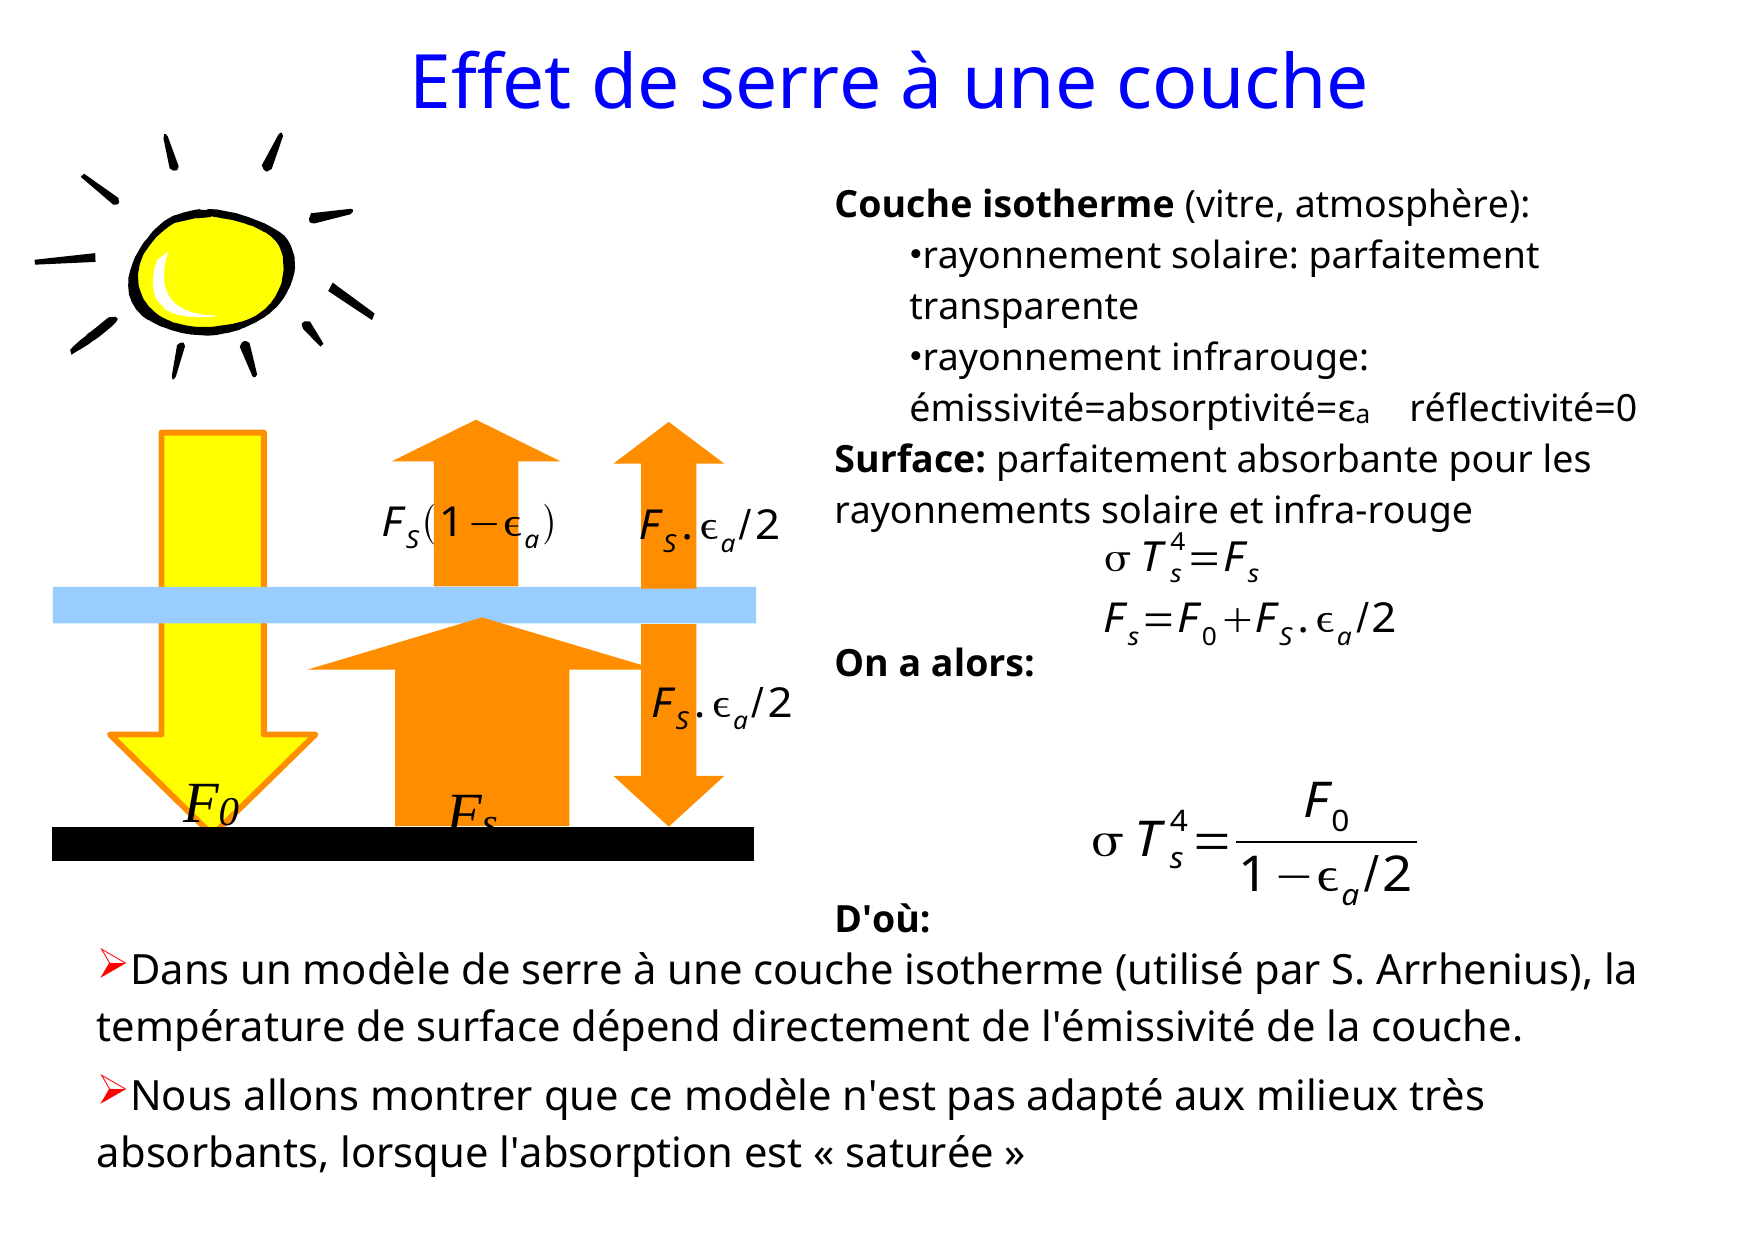

Effet de serre à une couche
Couche isotherme (vitre, atmosphère):
rayonnement solaire: parfaitement transparente
rayonnement infrarouge: émissivité=absorptivité=εa réflectivité=0
Surface: parfaitement absorbante pour les rayonnements solaire et infra-rouge
On a alors:
D'où:
F0
Fs
Dans un modèle de serre à une couche isotherme (utilisé par S. Arrhenius), la température de surface dépend directement de l'émissivité de la couche.
Nous allons montrer que ce modèle n'est pas adapté aux milieux très absorbants, lorsque l'absorption est « saturée »